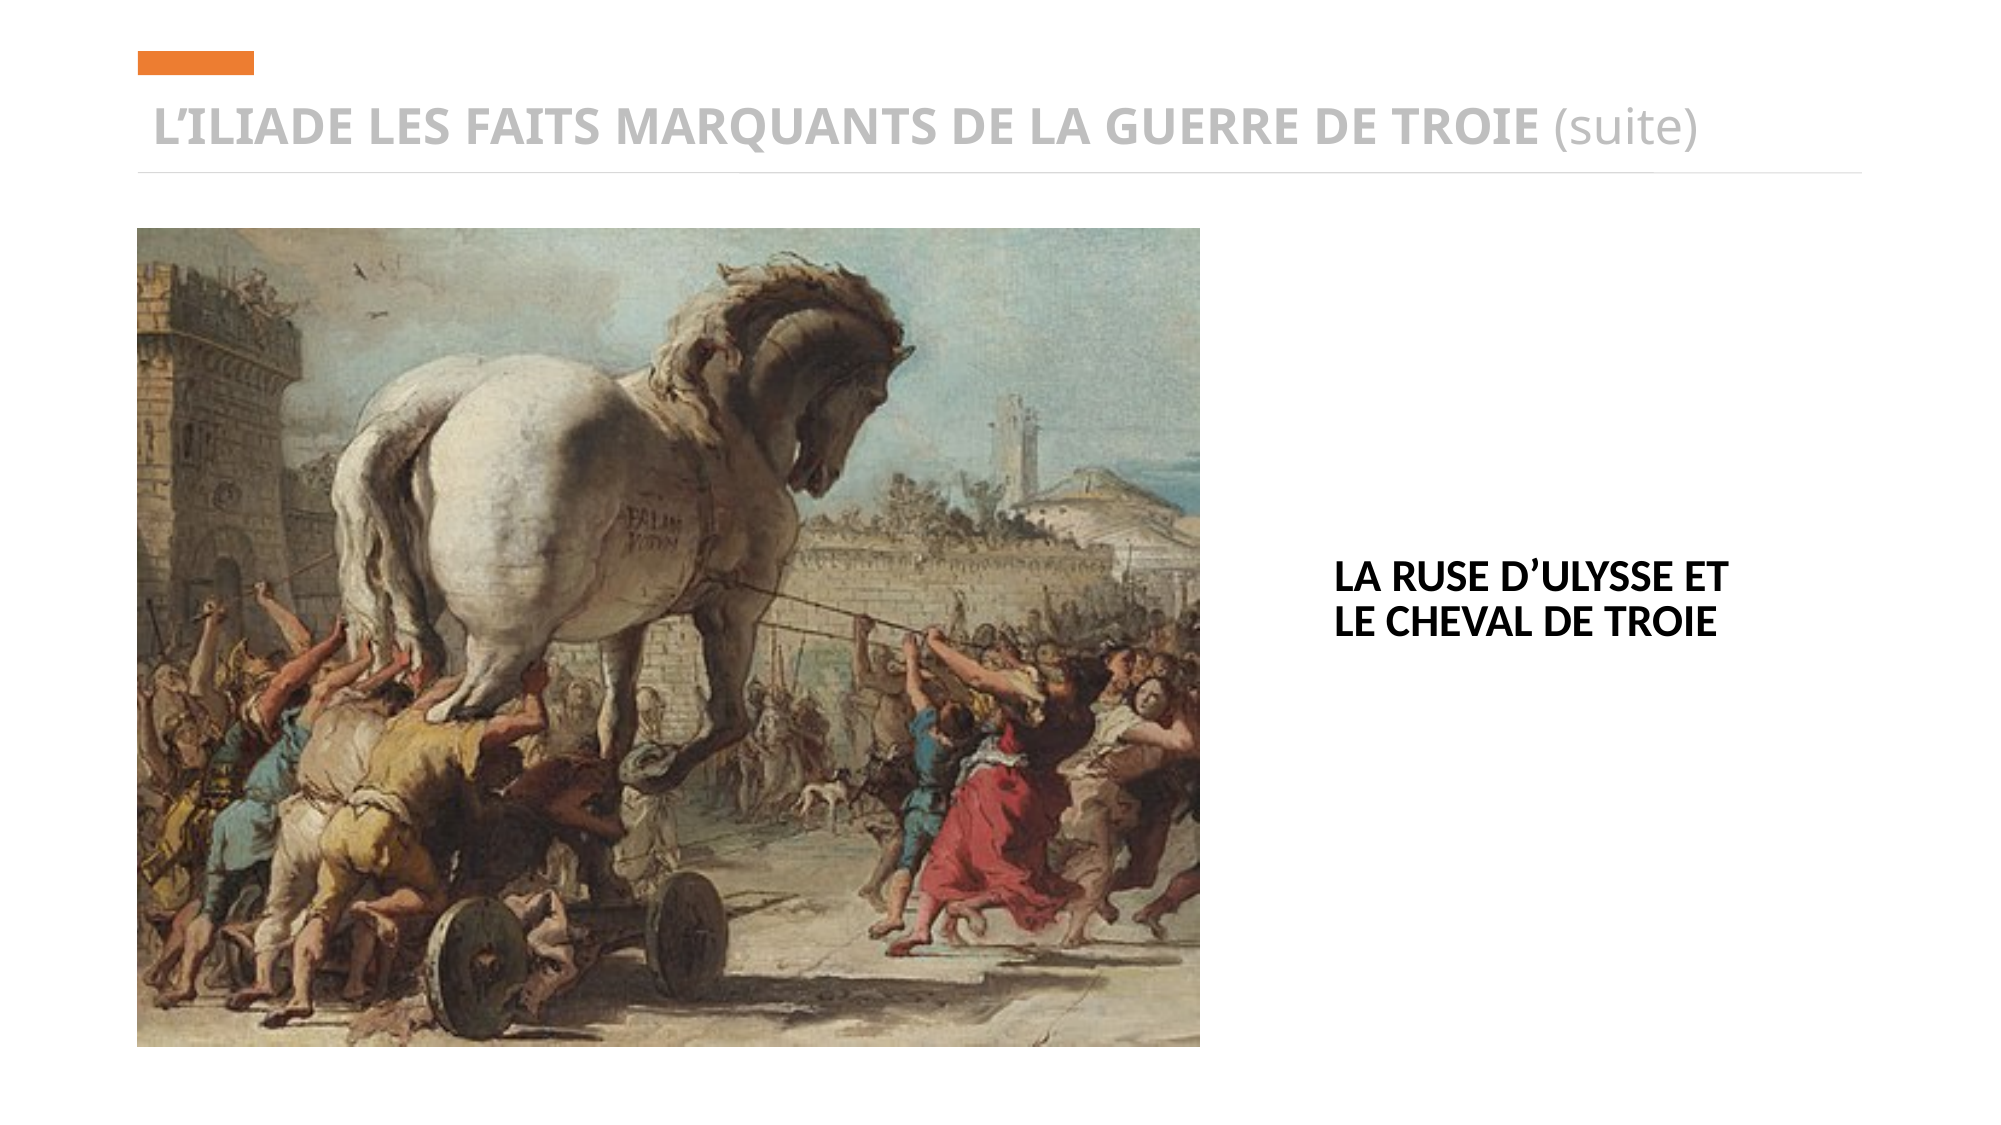

L’ILIADE LES FAITS MARQUANTS DE LA GUERRE DE TROIE (suite)
LA RUSE D’ULYSSE ET
LE CHEVAL DE TROIE